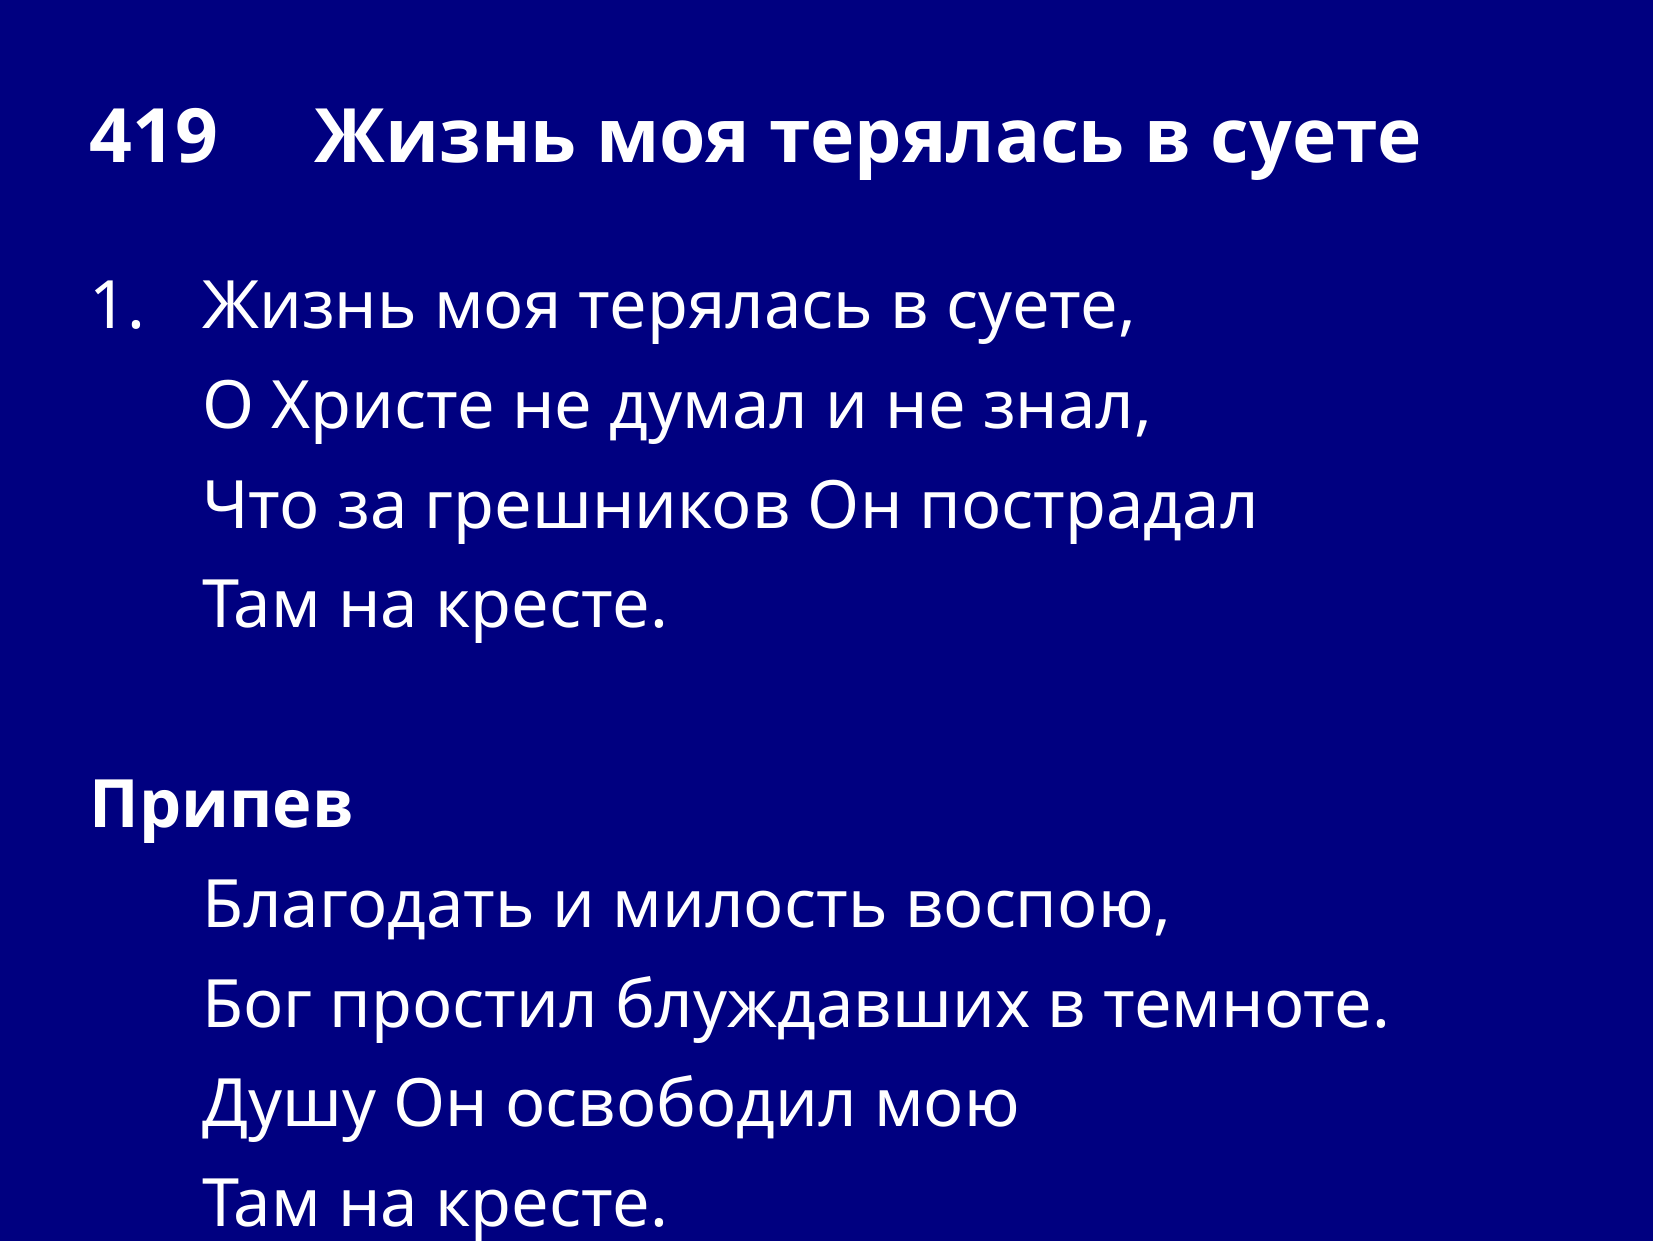

419	Жизнь моя терялась в суете
1.	Жизнь моя терялась в суете,
	О Христе не думал и не знал,
	Что за грешников Он пострадал
	Там на кресте.
Припев
	Благодать и милость воспою,
	Бог простил блуждавших в темноте.
	Душу Он освободил мою
	Там на кресте.